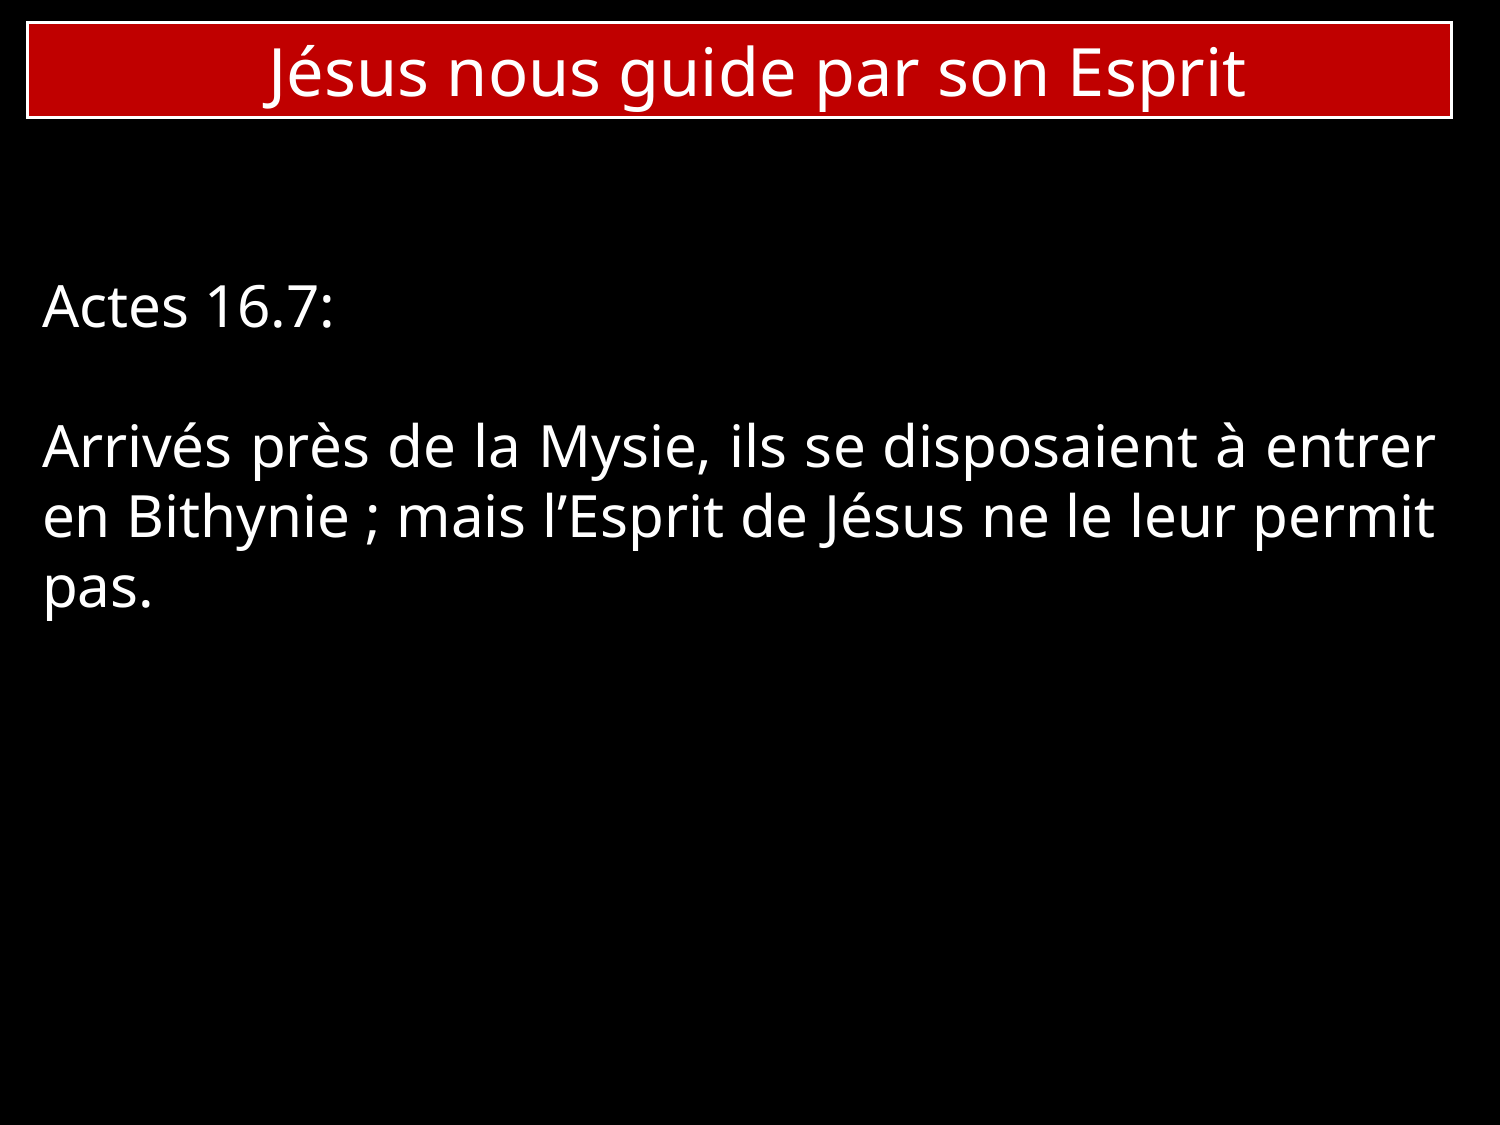

Jésus nous guide par son Esprit
Actes 16.7:
Arrivés près de la Mysie, ils se disposaient à entrer en Bithynie ; mais l’Esprit de Jésus ne le leur permit pas.